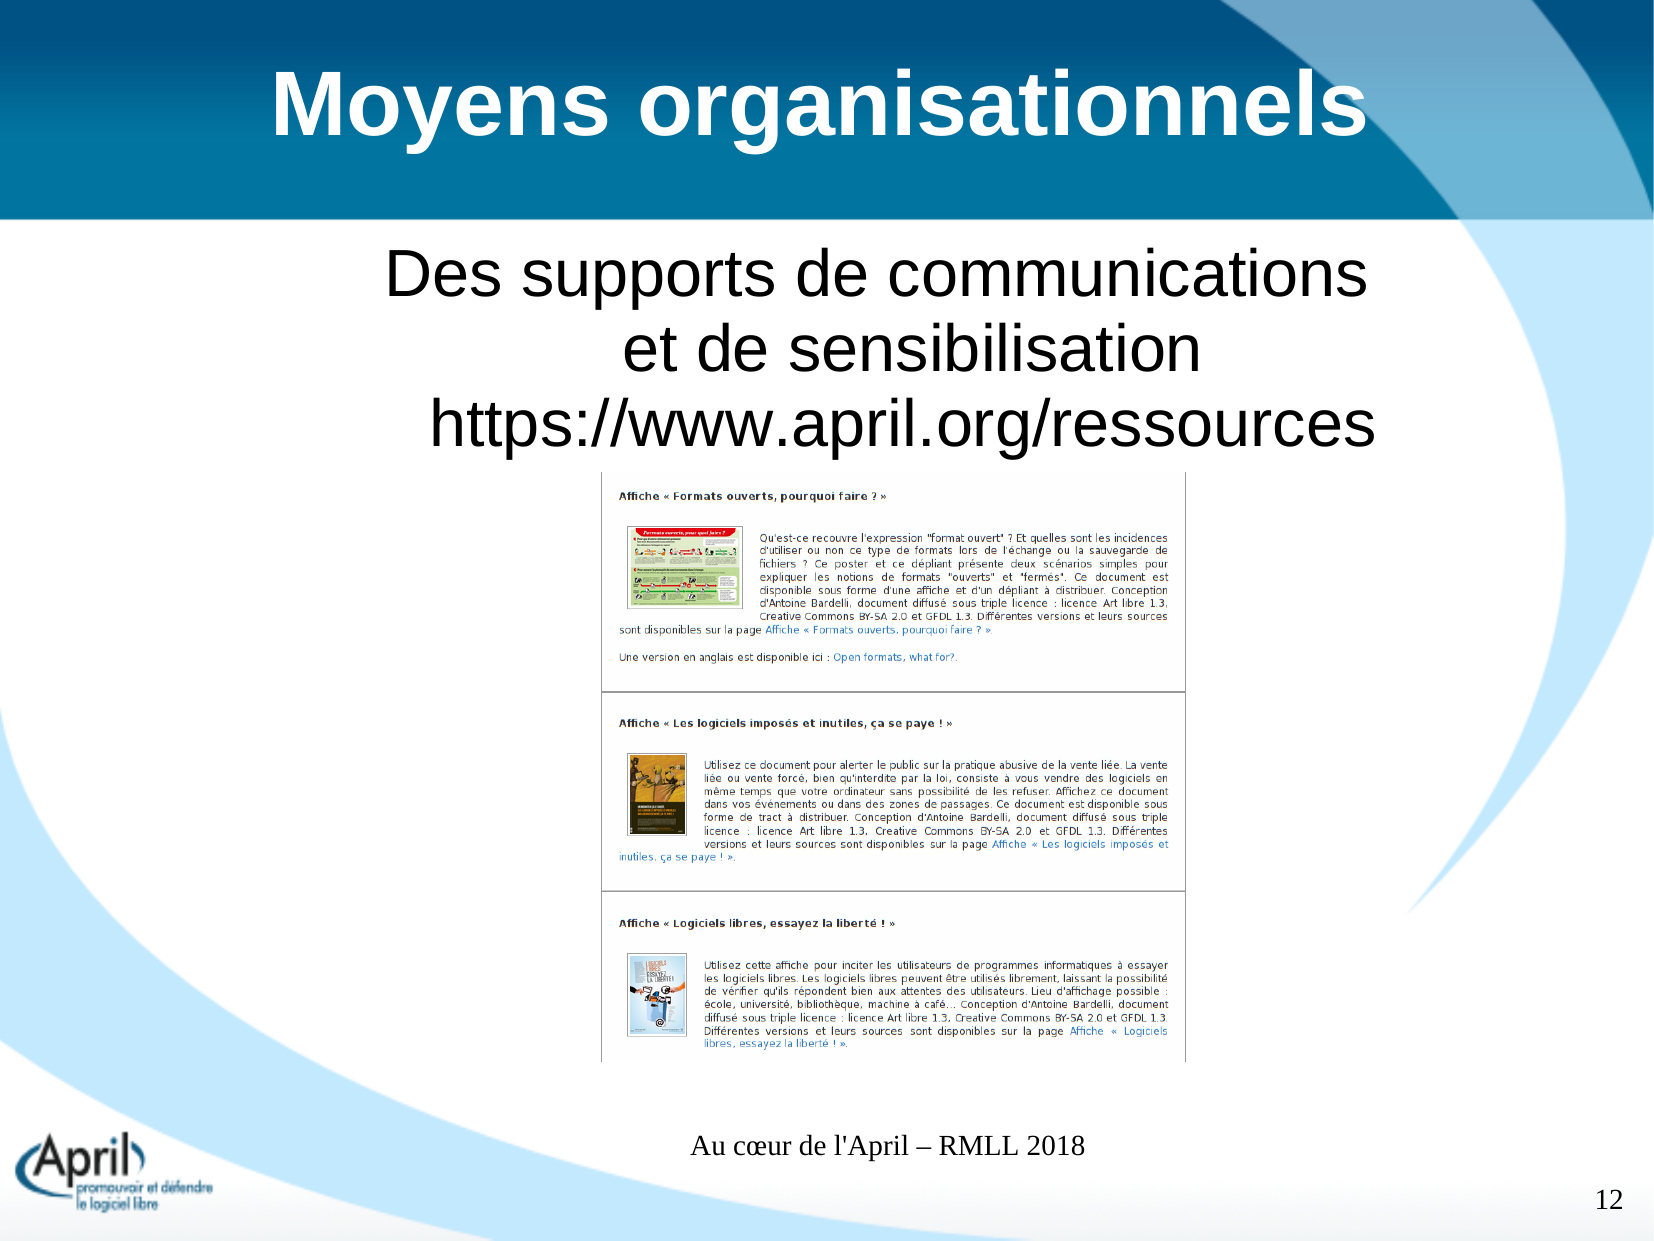

# Moyens organisationnels
Des supports de communications
 et de sensibilisation
https://www.april.org/ressources
Au cœur de l'April – RMLL 2018
12